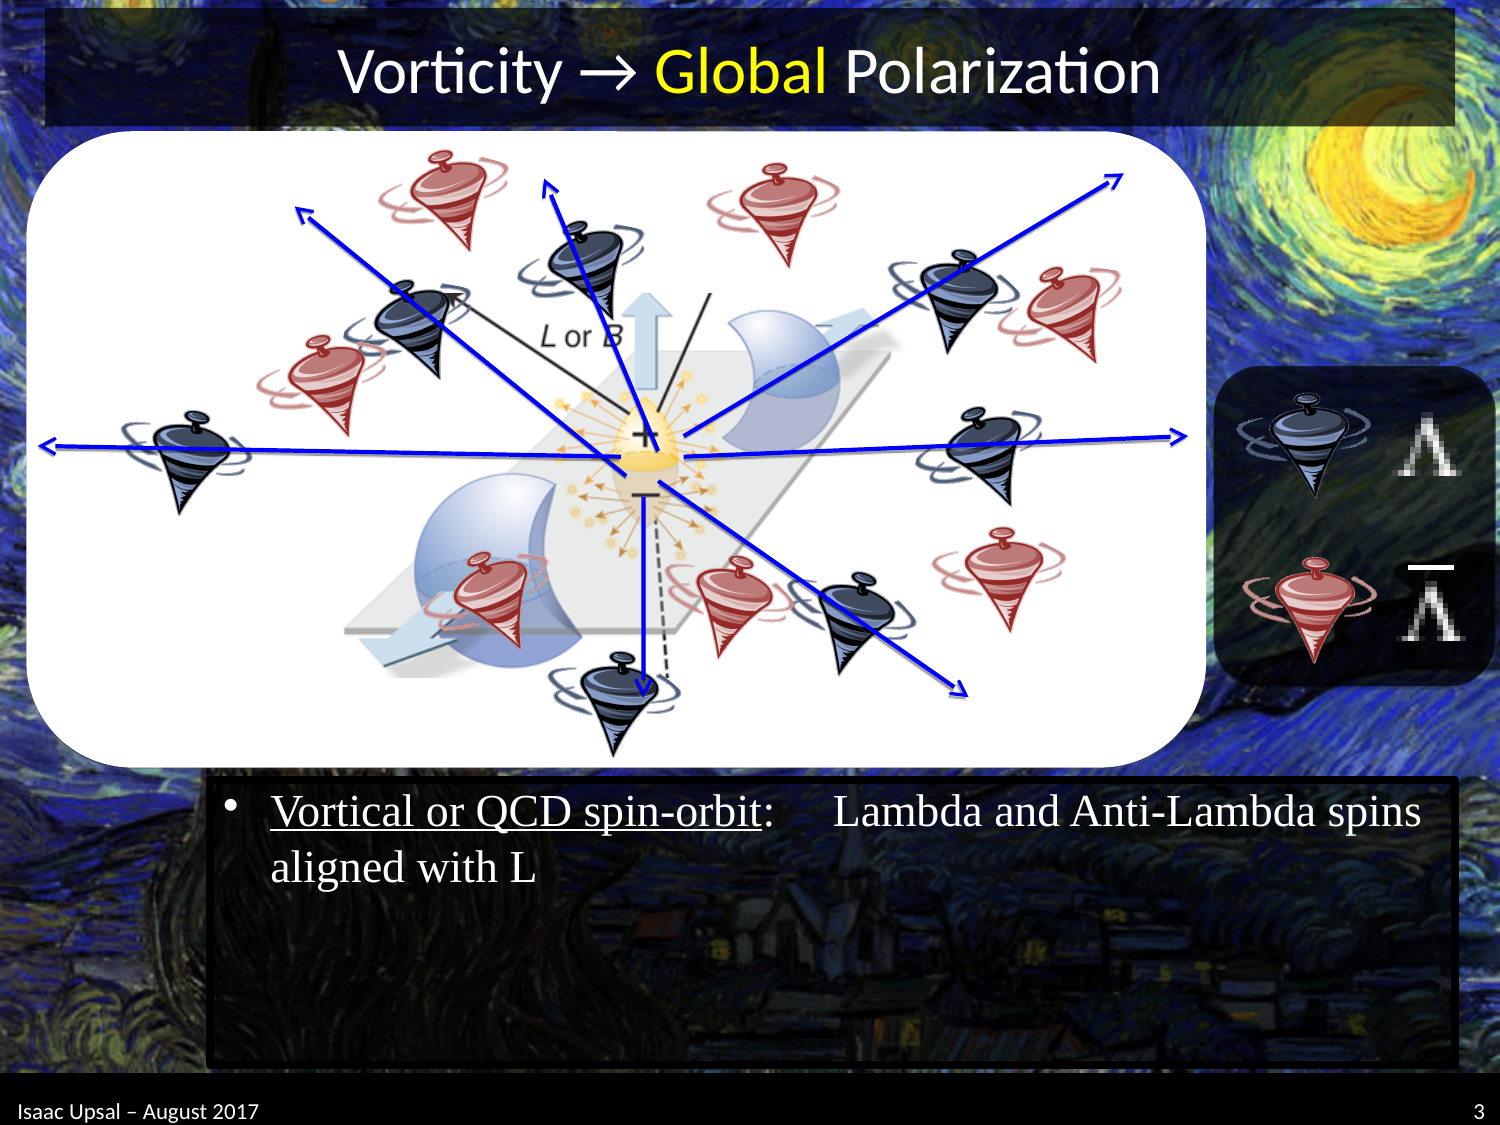

# Vorticity → Global Polarization
Vortical or QCD spin-orbit: 	Lambda and Anti-Lambda spins aligned with L
3